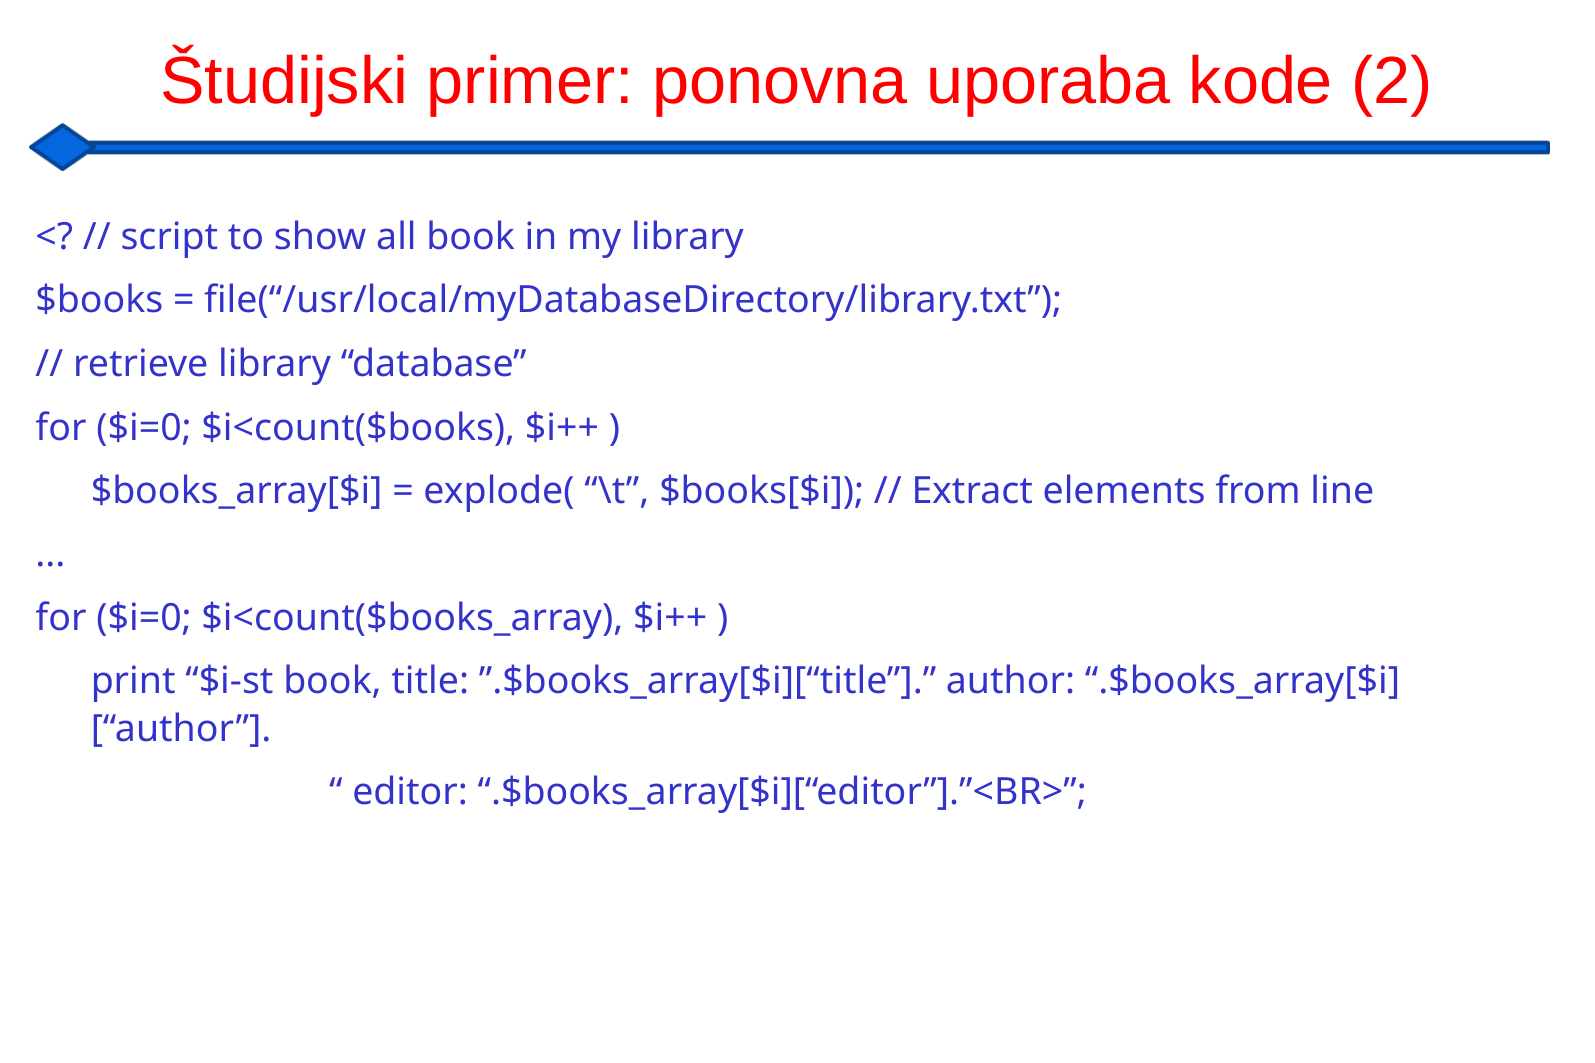

# Študijski primer: ponovna uporaba kode (2)
<? // script to show all book in my library
$books = file(“/usr/local/myDatabaseDirectory/library.txt”);
// retrieve library “database”
for ($i=0; $i<count($books), $i++ )
	$books_array[$i] = explode( “\t”, $books[$i]); // Extract elements from line
...
for ($i=0; $i<count($books_array), $i++ )
	print “$i-st book, title: ”.$books_array[$i][“title”].” author: “.$books_array[$i][“author”].
					“ editor: “.$books_array[$i][“editor”].”<BR>”;